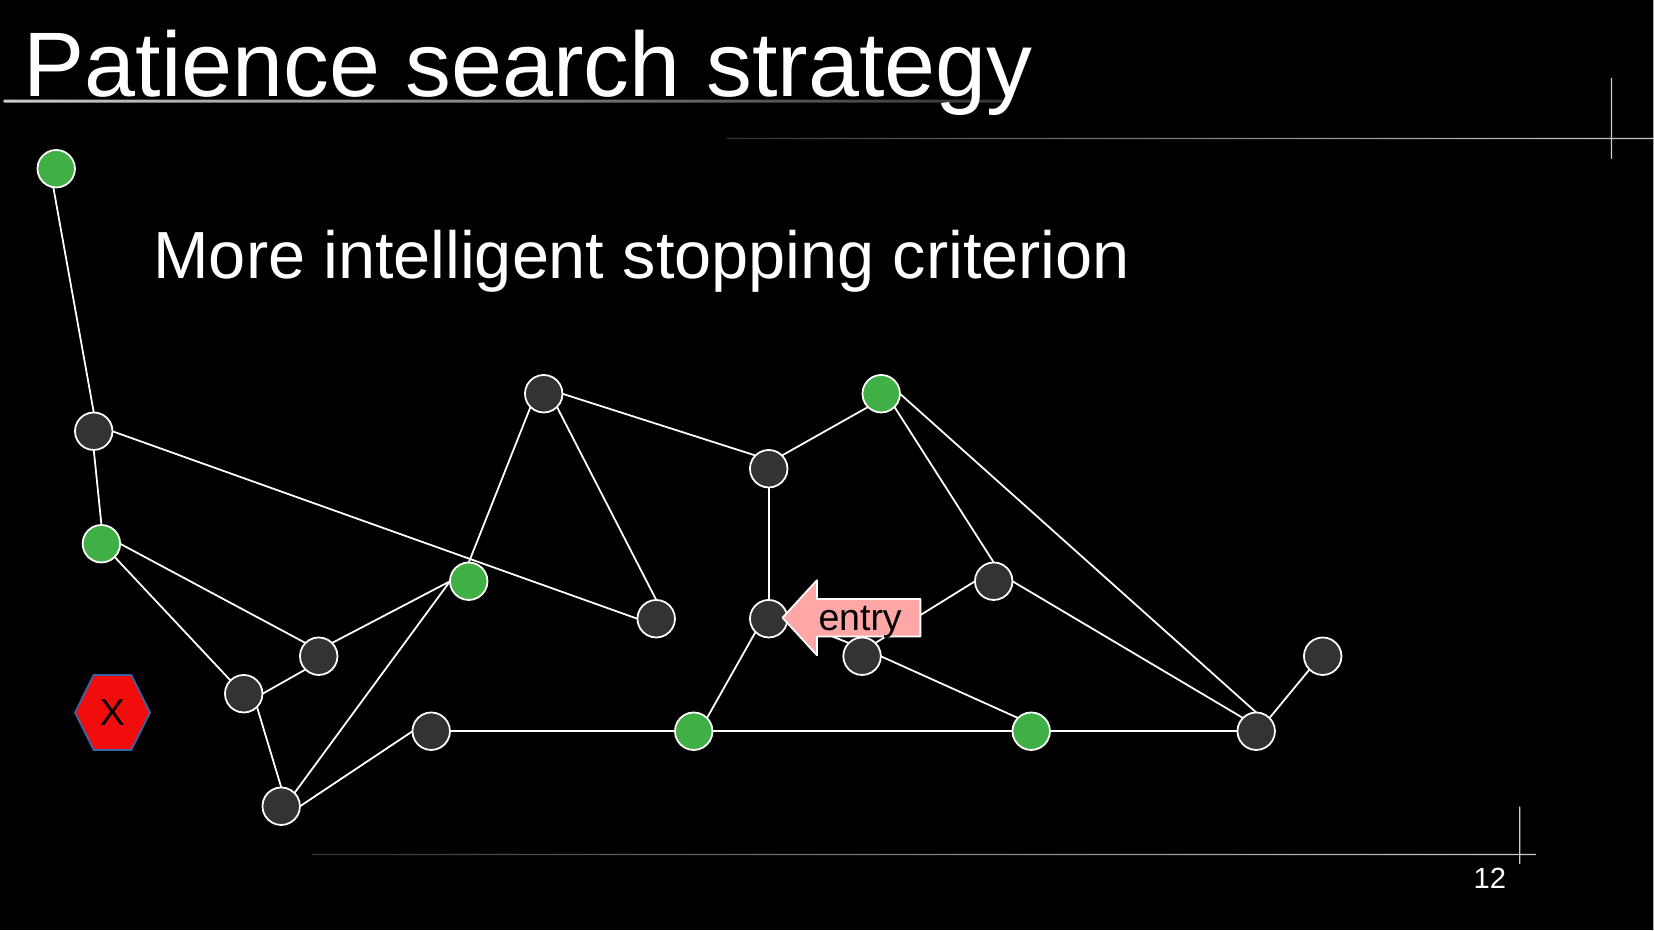

# Patience search strategy
More intelligent stopping criterion
entry
X
12